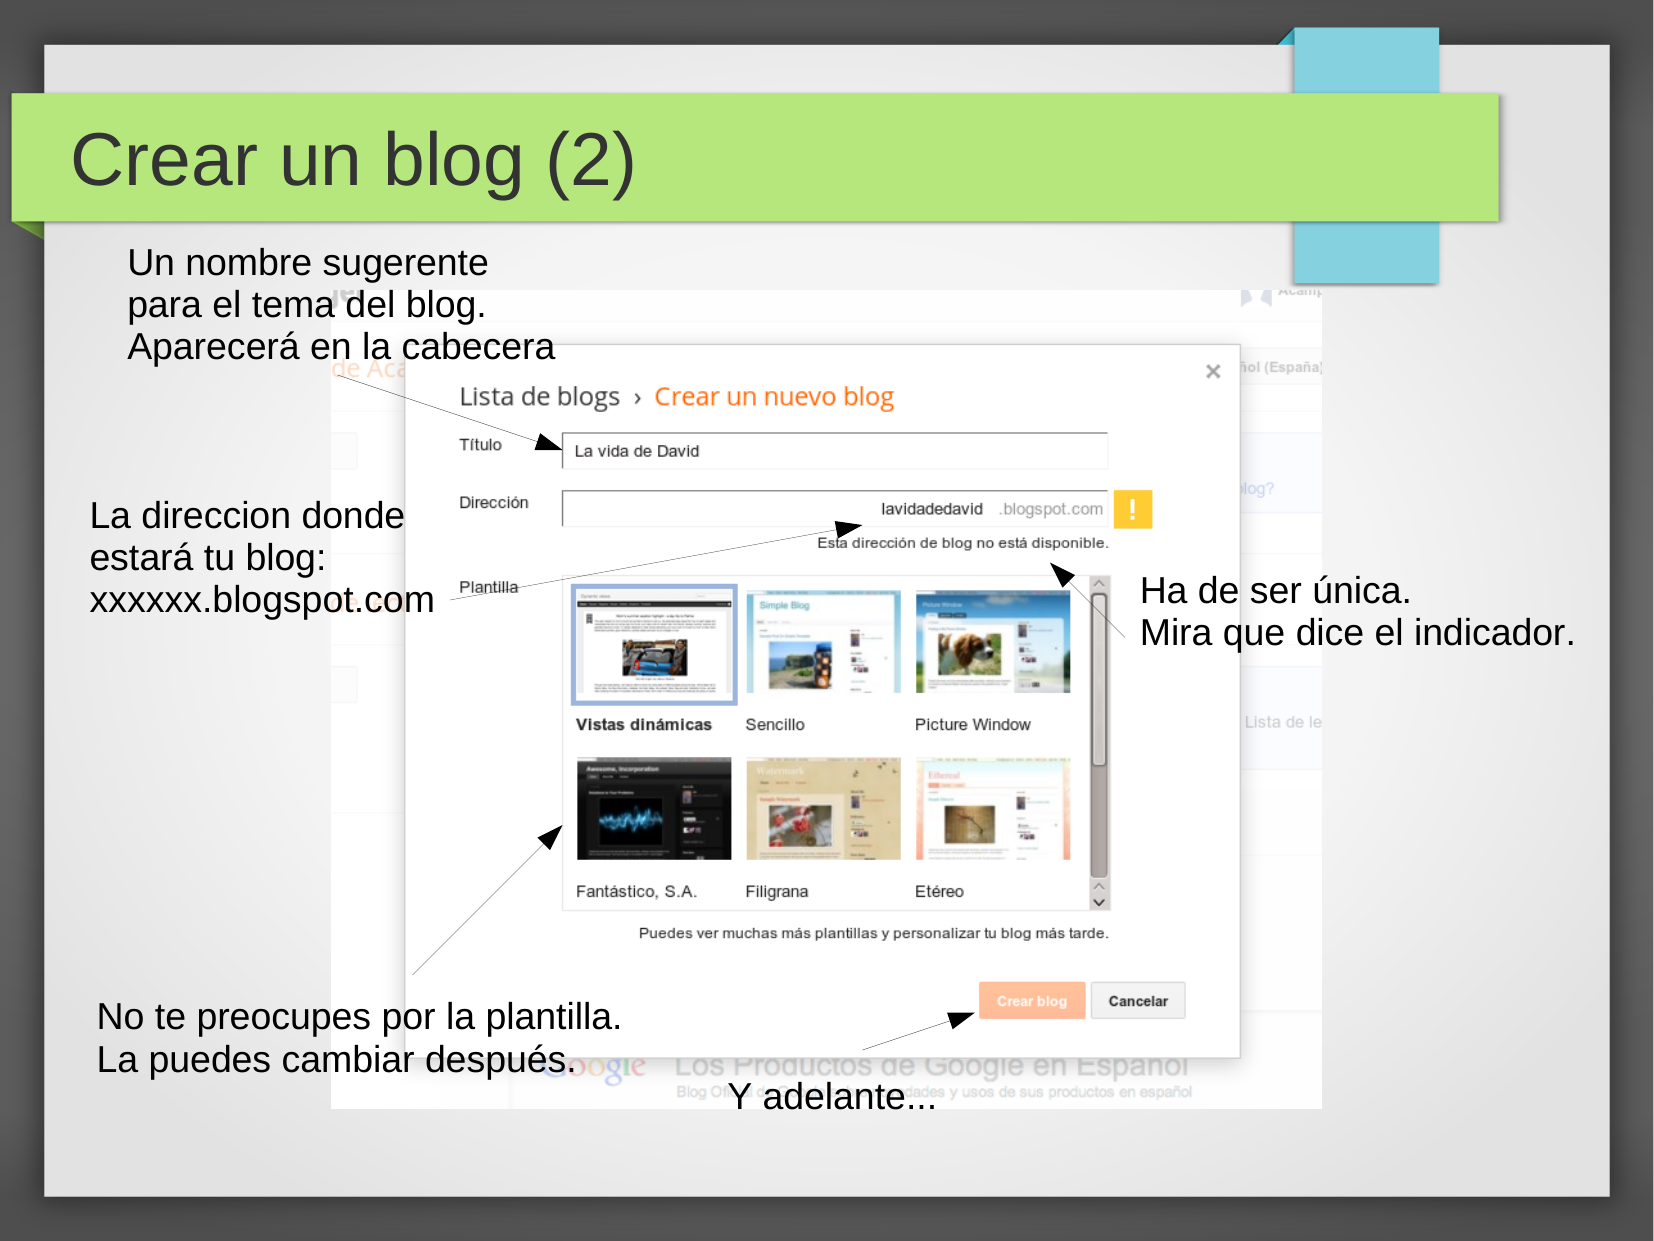

# Crear un blog (2)
Un nombre sugerente
para el tema del blog.
Aparecerá en la cabecera
La direccion donde
estará tu blog:
xxxxxx.blogspot.com
Ha de ser única.
Mira que dice el indicador.
No te preocupes por la plantilla.
La puedes cambiar después.
Y adelante...